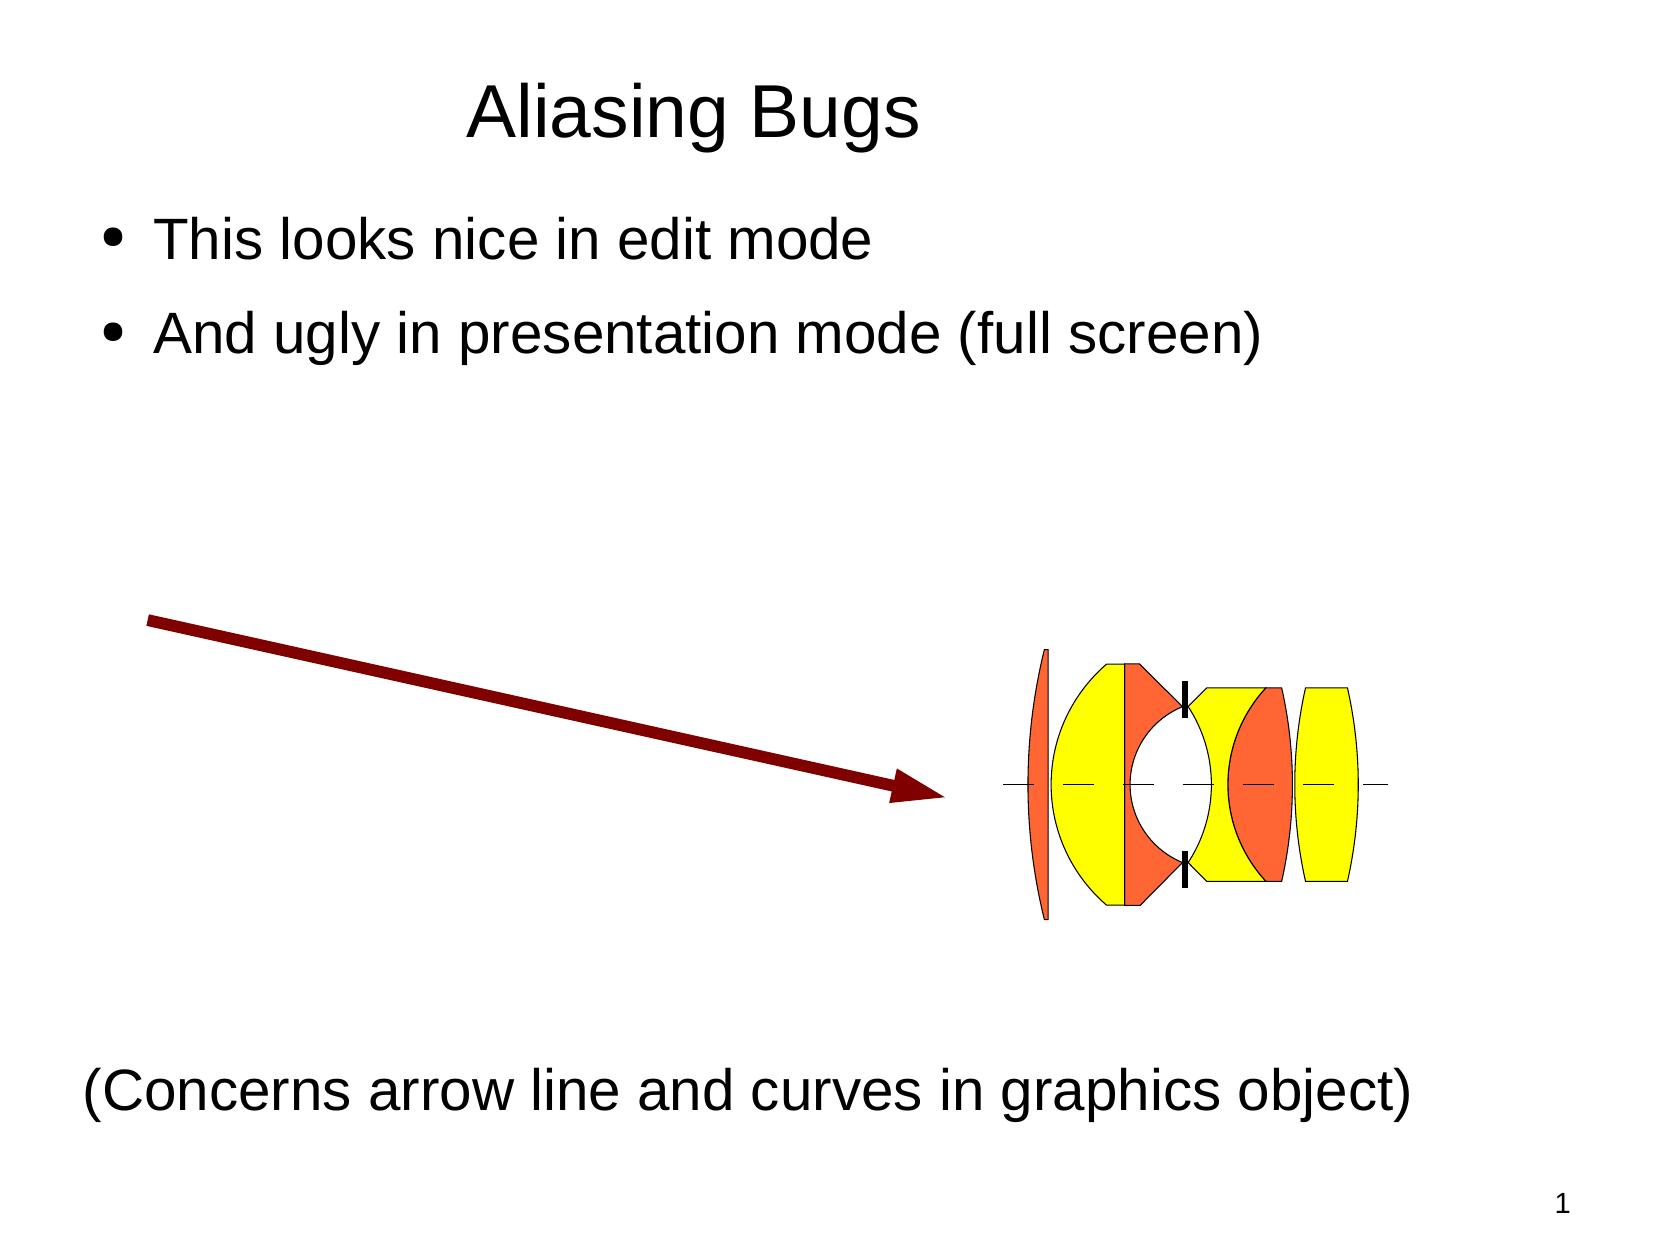

# Aliasing Bugs
This looks nice in edit mode
And ugly in presentation mode (full screen)
(Concerns arrow line and curves in graphics object)
1